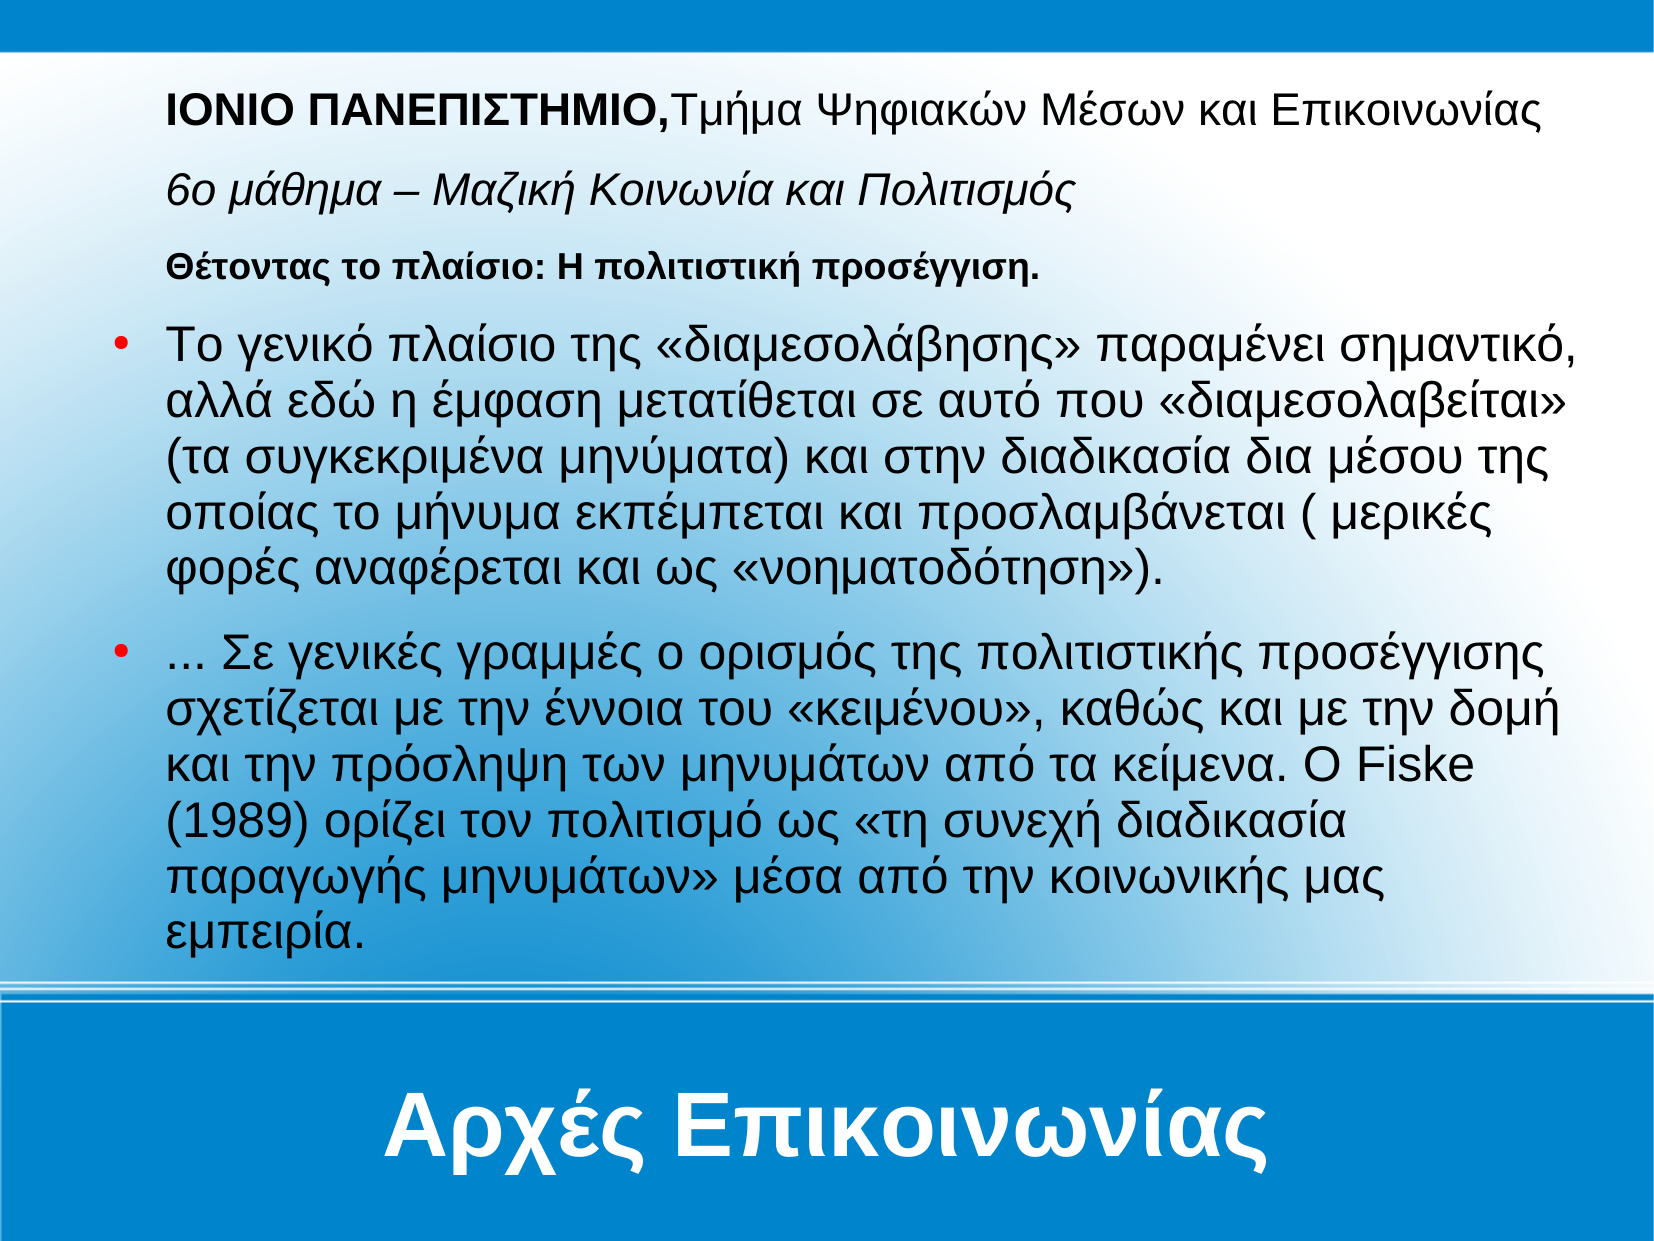

ΙΟΝΙΟ ΠΑΝΕΠΙΣΤΗΜΙΟ,Τμήμα Ψηφιακών Μέσων και Επικοινωνίας
6ο μάθημα – Μαζική Κοινωνία και Πολιτισμός
Θέτοντας το πλαίσιο: Η πολιτιστική προσέγγιση.
Το γενικό πλαίσιο της «διαμεσολάβησης» παραμένει σημαντικό, αλλά εδώ η έμφαση μετατίθεται σε αυτό που «διαμεσολαβείται» (τα συγκεκριμένα μηνύματα) και στην διαδικασία δια μέσου της οποίας το μήνυμα εκπέμπεται και προσλαμβάνεται ( μερικές φορές αναφέρεται και ως «νοηματοδότηση»).
... Σε γενικές γραμμές ο ορισμός της πολιτιστικής προσέγγισης σχετίζεται με την έννοια του «κειμένου», καθώς και με την δομή και την πρόσληψη των μηνυμάτων από τα κείμενα. Ο Fiske (1989) ορίζει τον πολιτισμό ως «τη συνεχή διαδικασία παραγωγής μηνυμάτων» μέσα από την κοινωνικής μας εμπειρία.
# Αρχές Επικοινωνίας